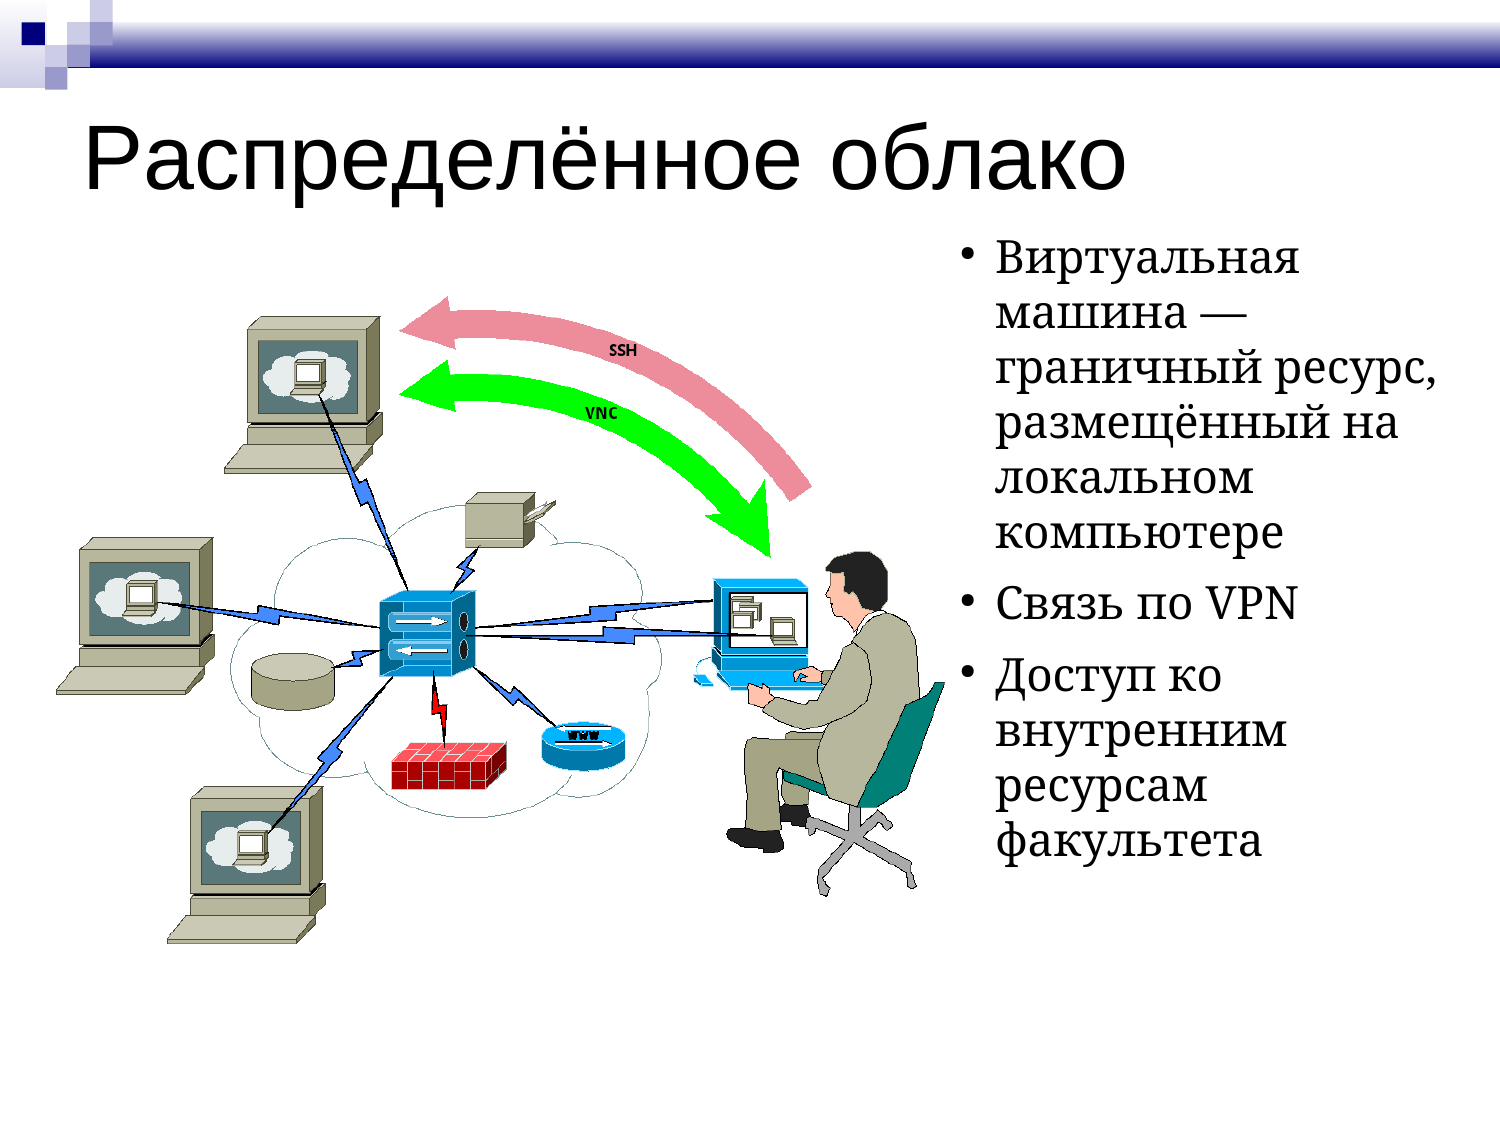

Распределённое облако
Виртуальная машина — граничный ресурс, размещённый на локальном компьютере
Связь по VPN
Доступ ко внутренним ресурсам факультета
#